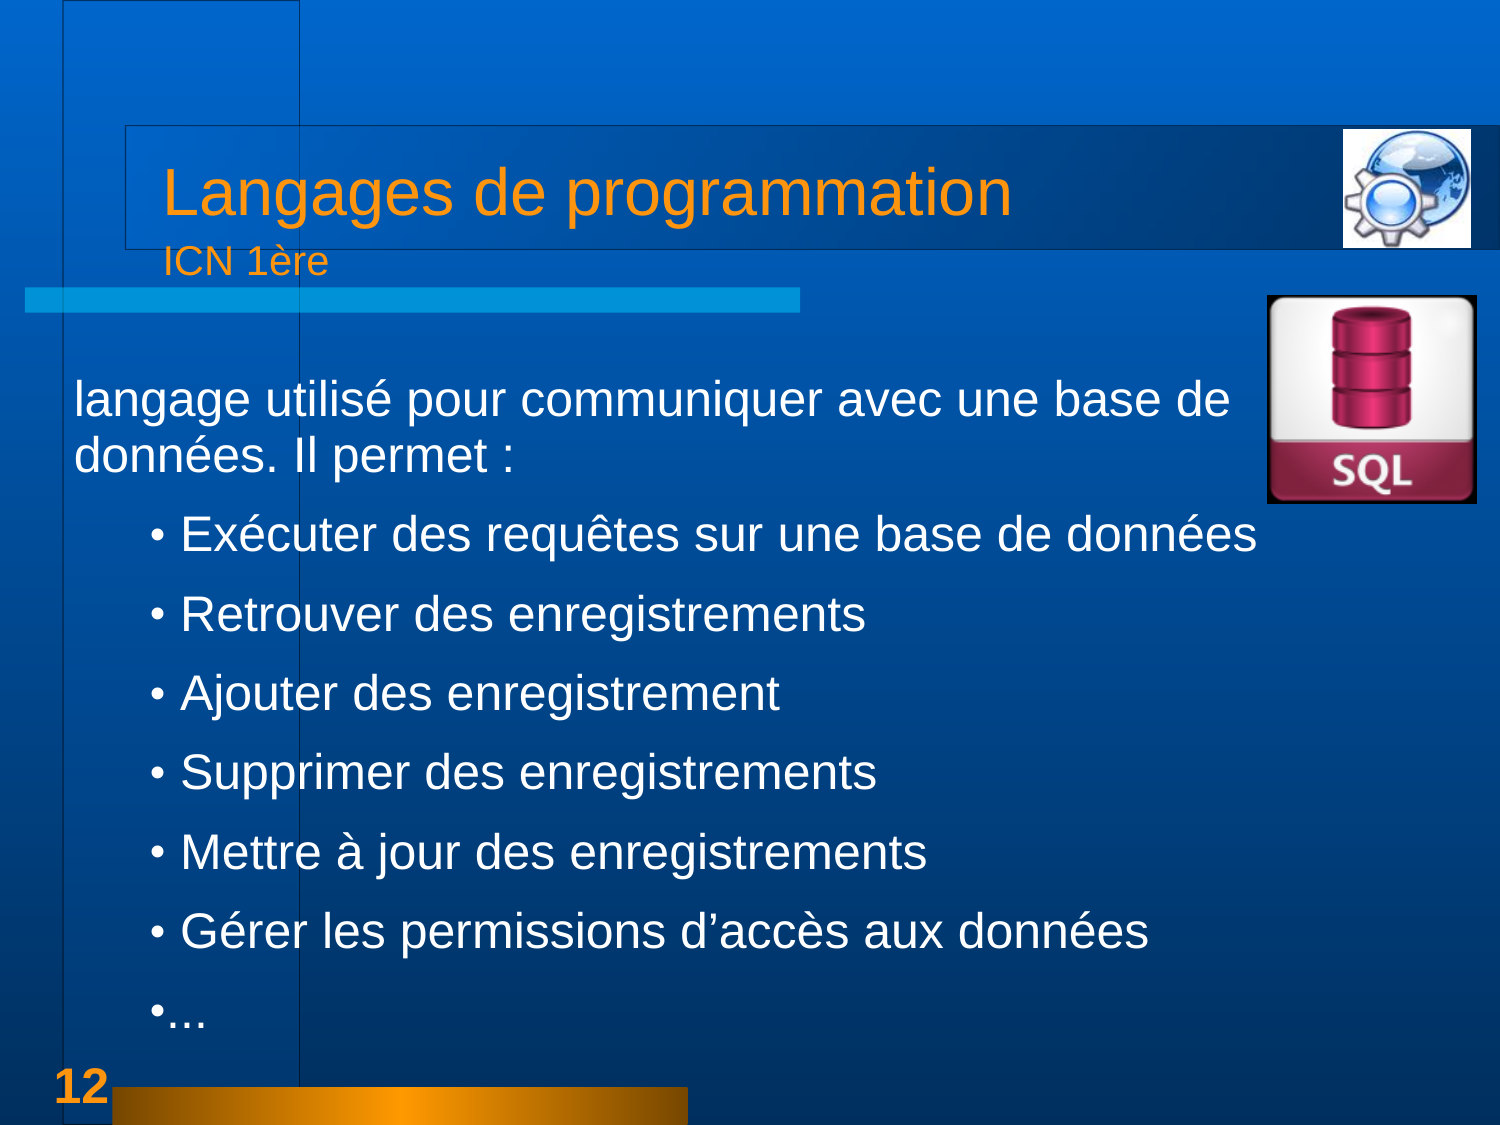

langage utilisé pour communiquer avec une base de données. Il permet :
 Exécuter des requêtes sur une base de données
 Retrouver des enregistrements
 Ajouter des enregistrement
 Supprimer des enregistrements
 Mettre à jour des enregistrements
 Gérer les permissions d’accès aux données
...